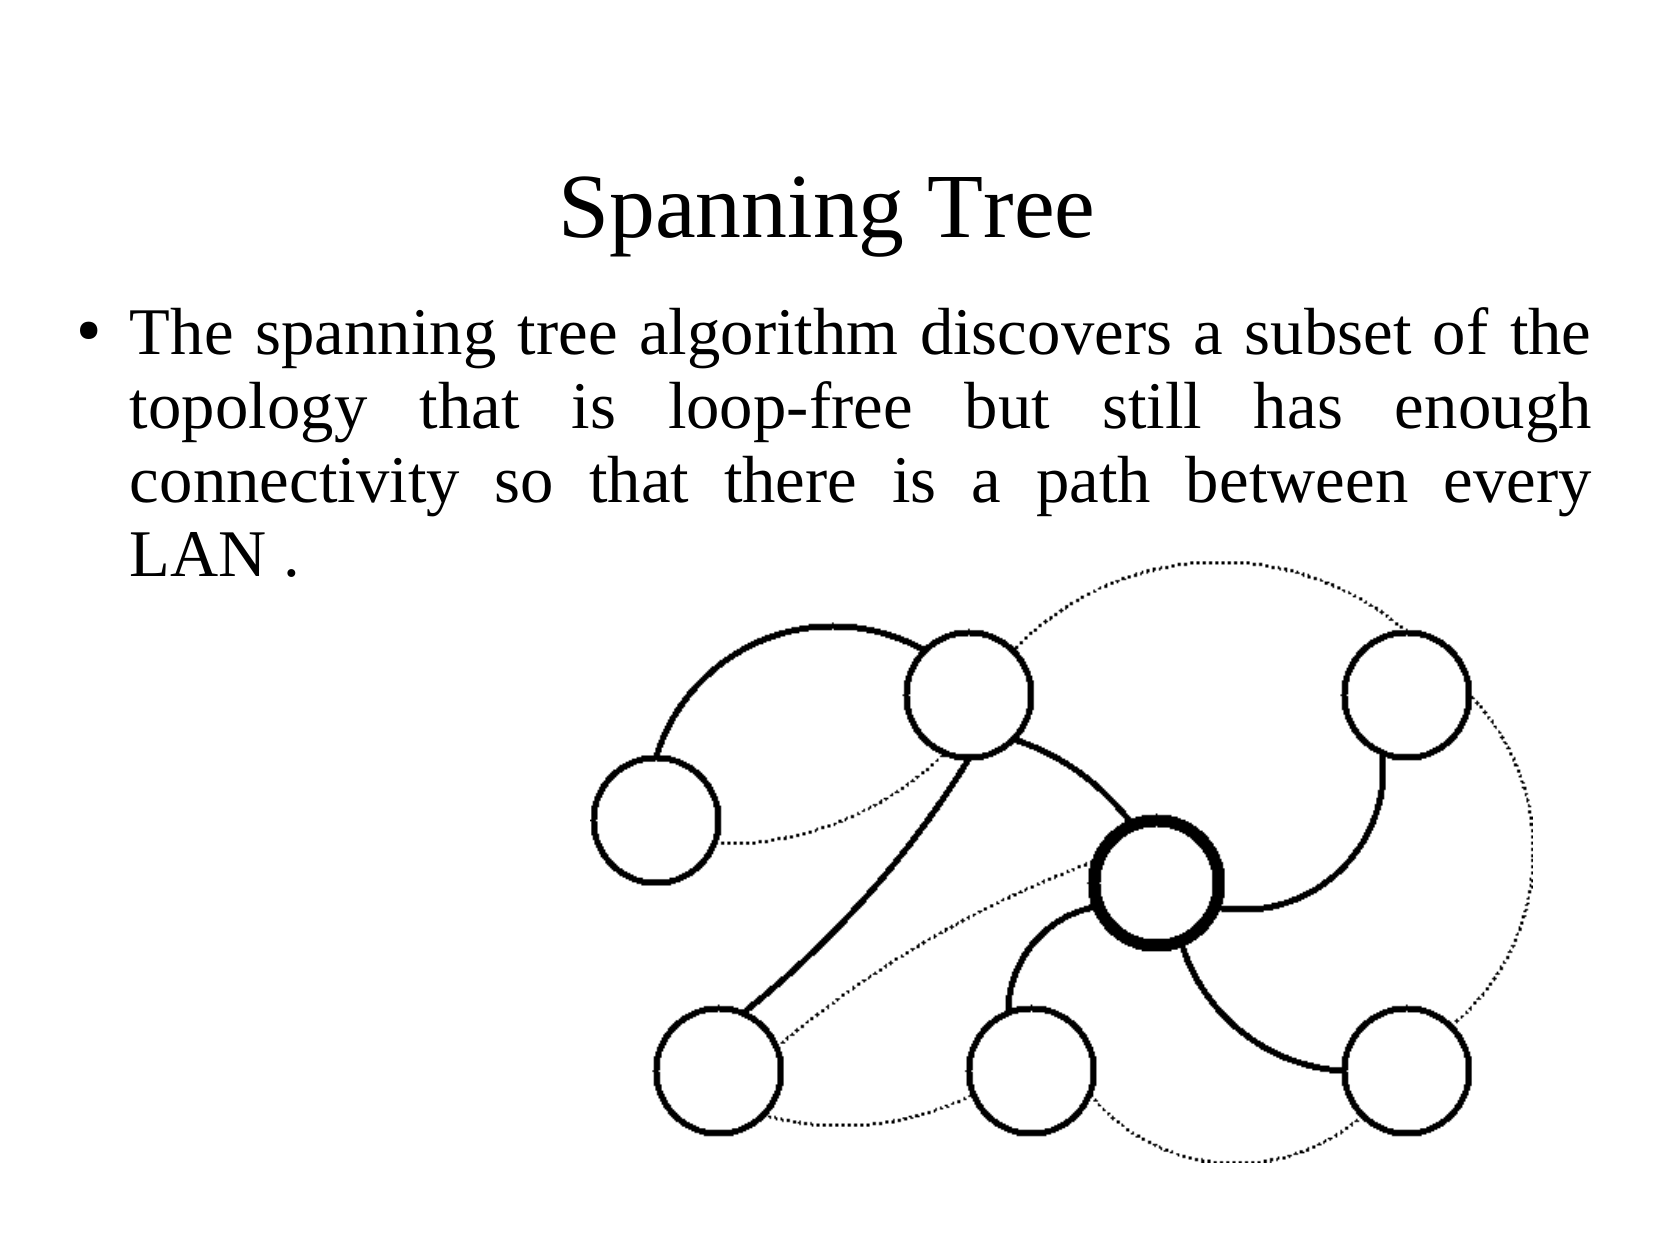

# Spanning Tree
The spanning tree algorithm discovers a subset of the topology that is loop-free but still has enough connectivity so that there is a path between every LAN .